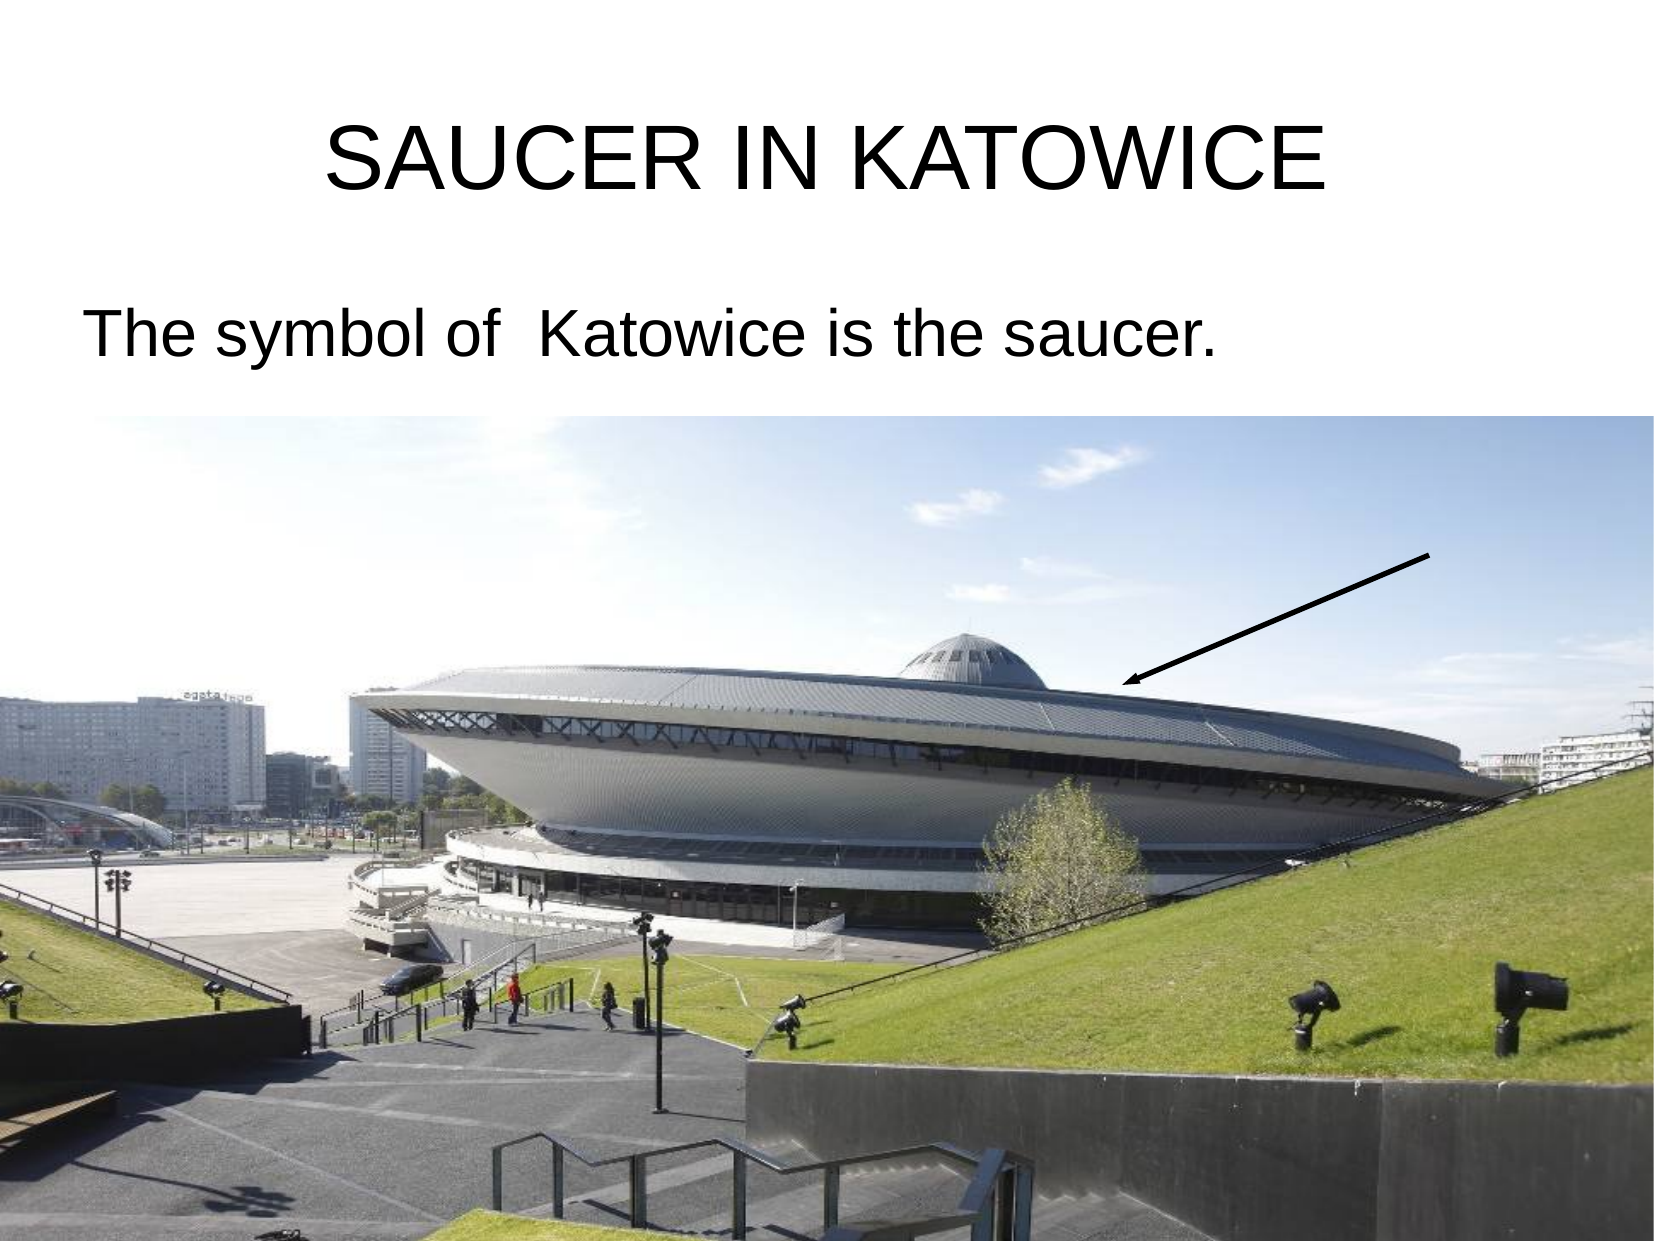

# SAUCER IN KATOWICE
The symbol of Katowice is the saucer.